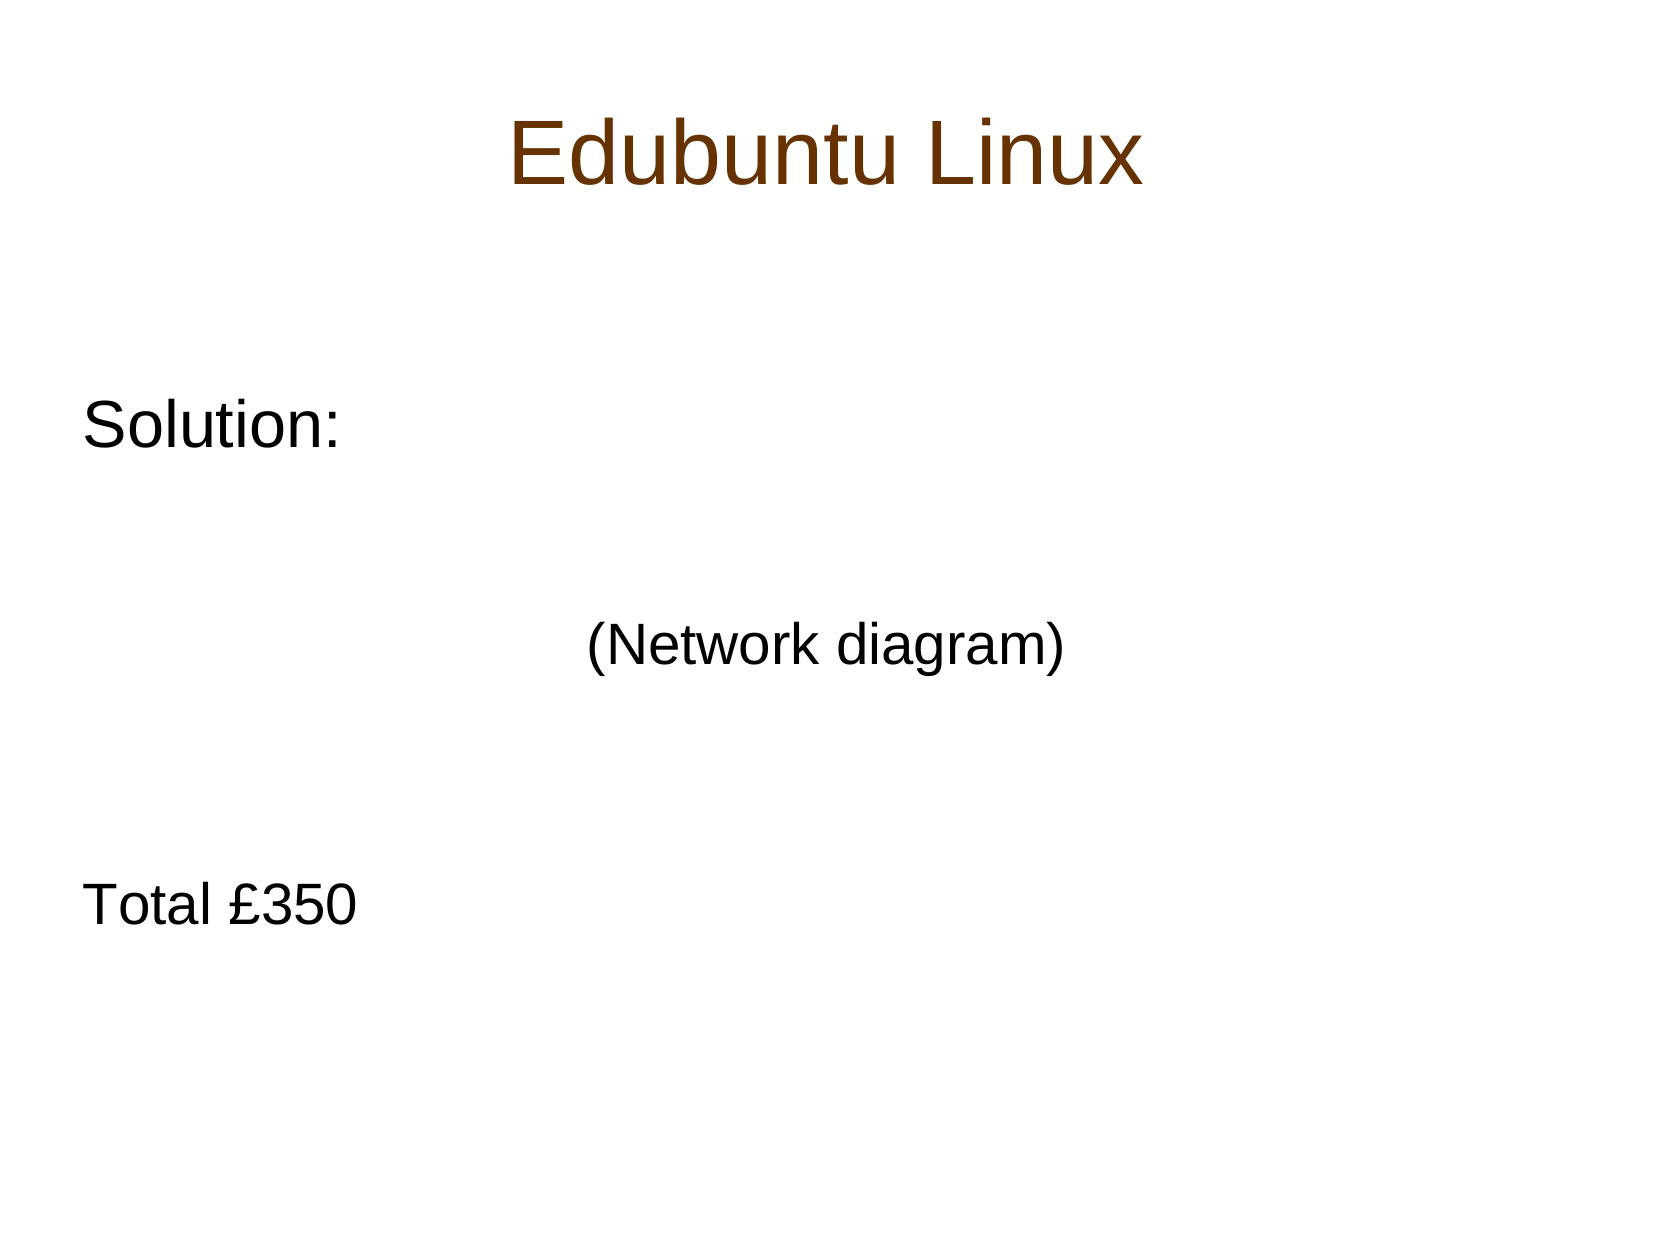

# Edubuntu Linux
Solution:
(Network diagram)
Total £350